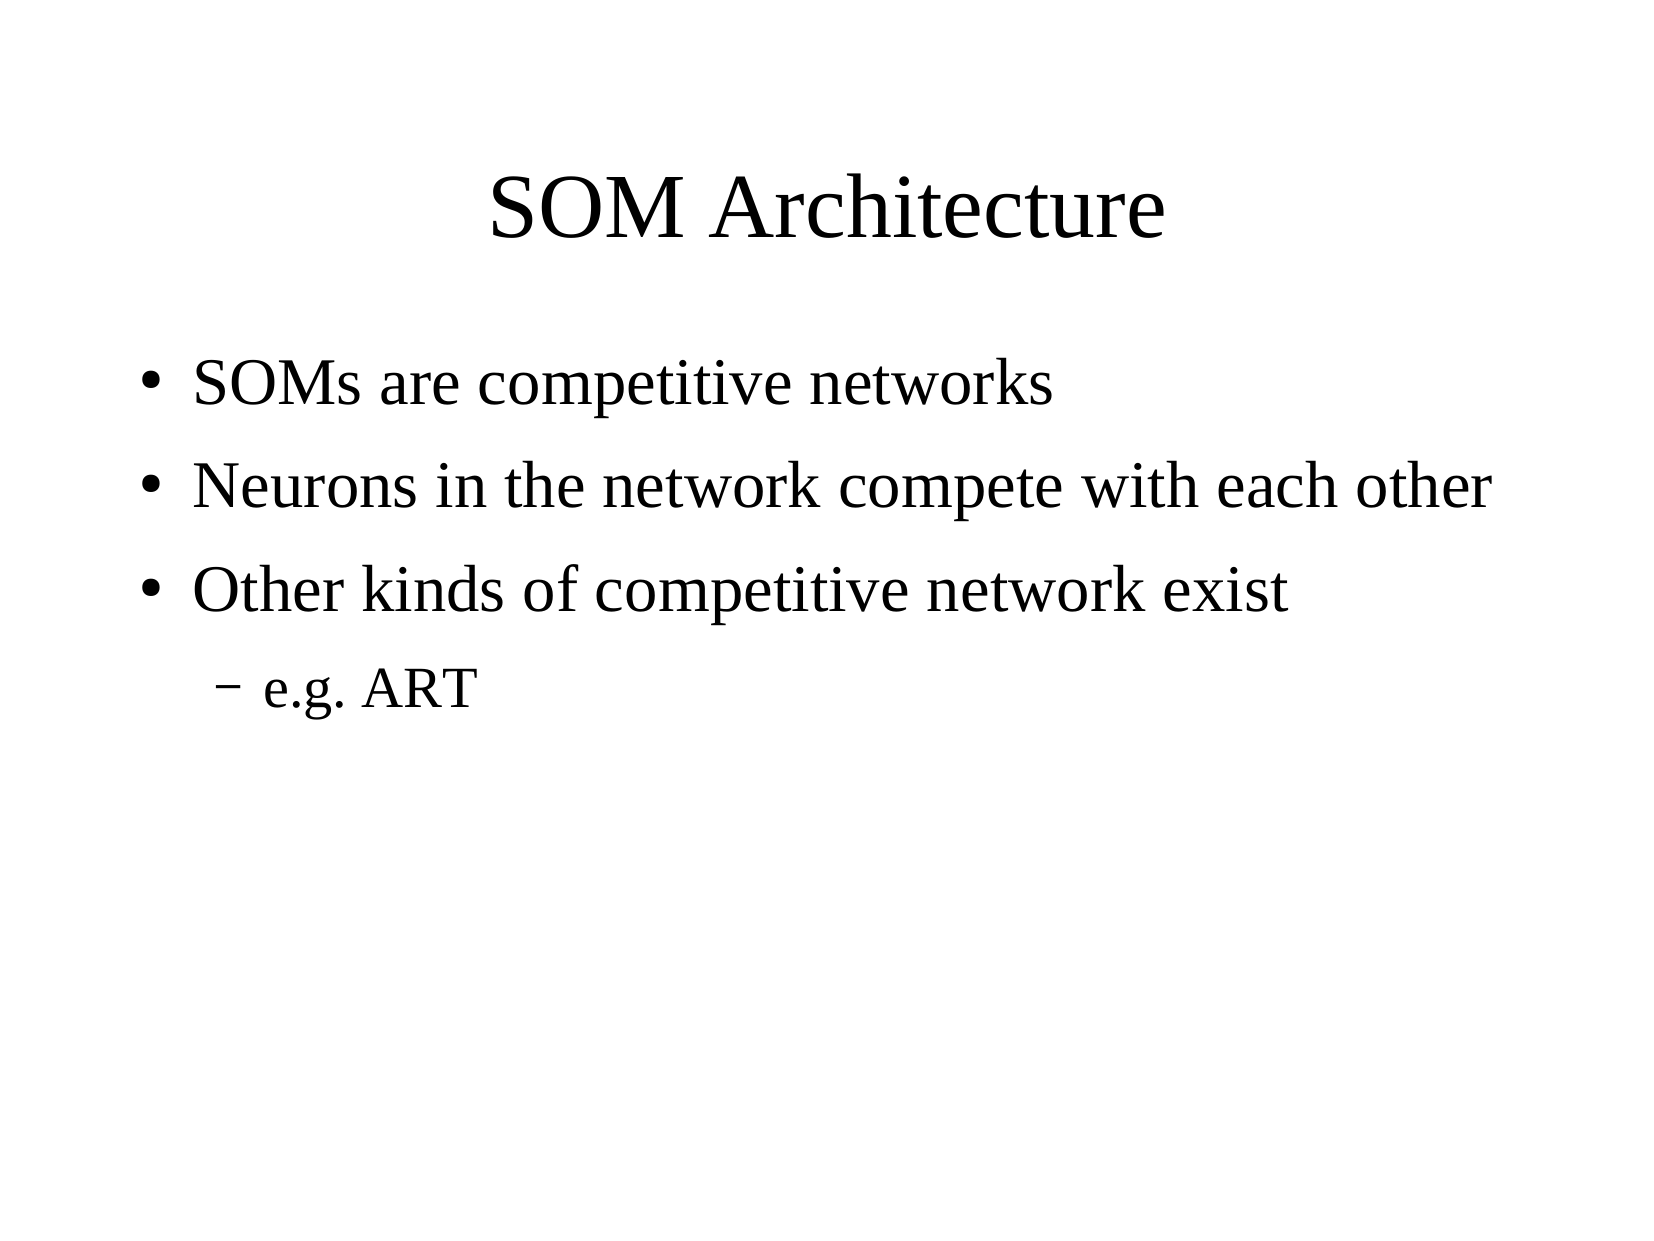

# SOM Architecture
SOMs are competitive networks
Neurons in the network compete with each other
Other kinds of competitive network exist
e.g. ART